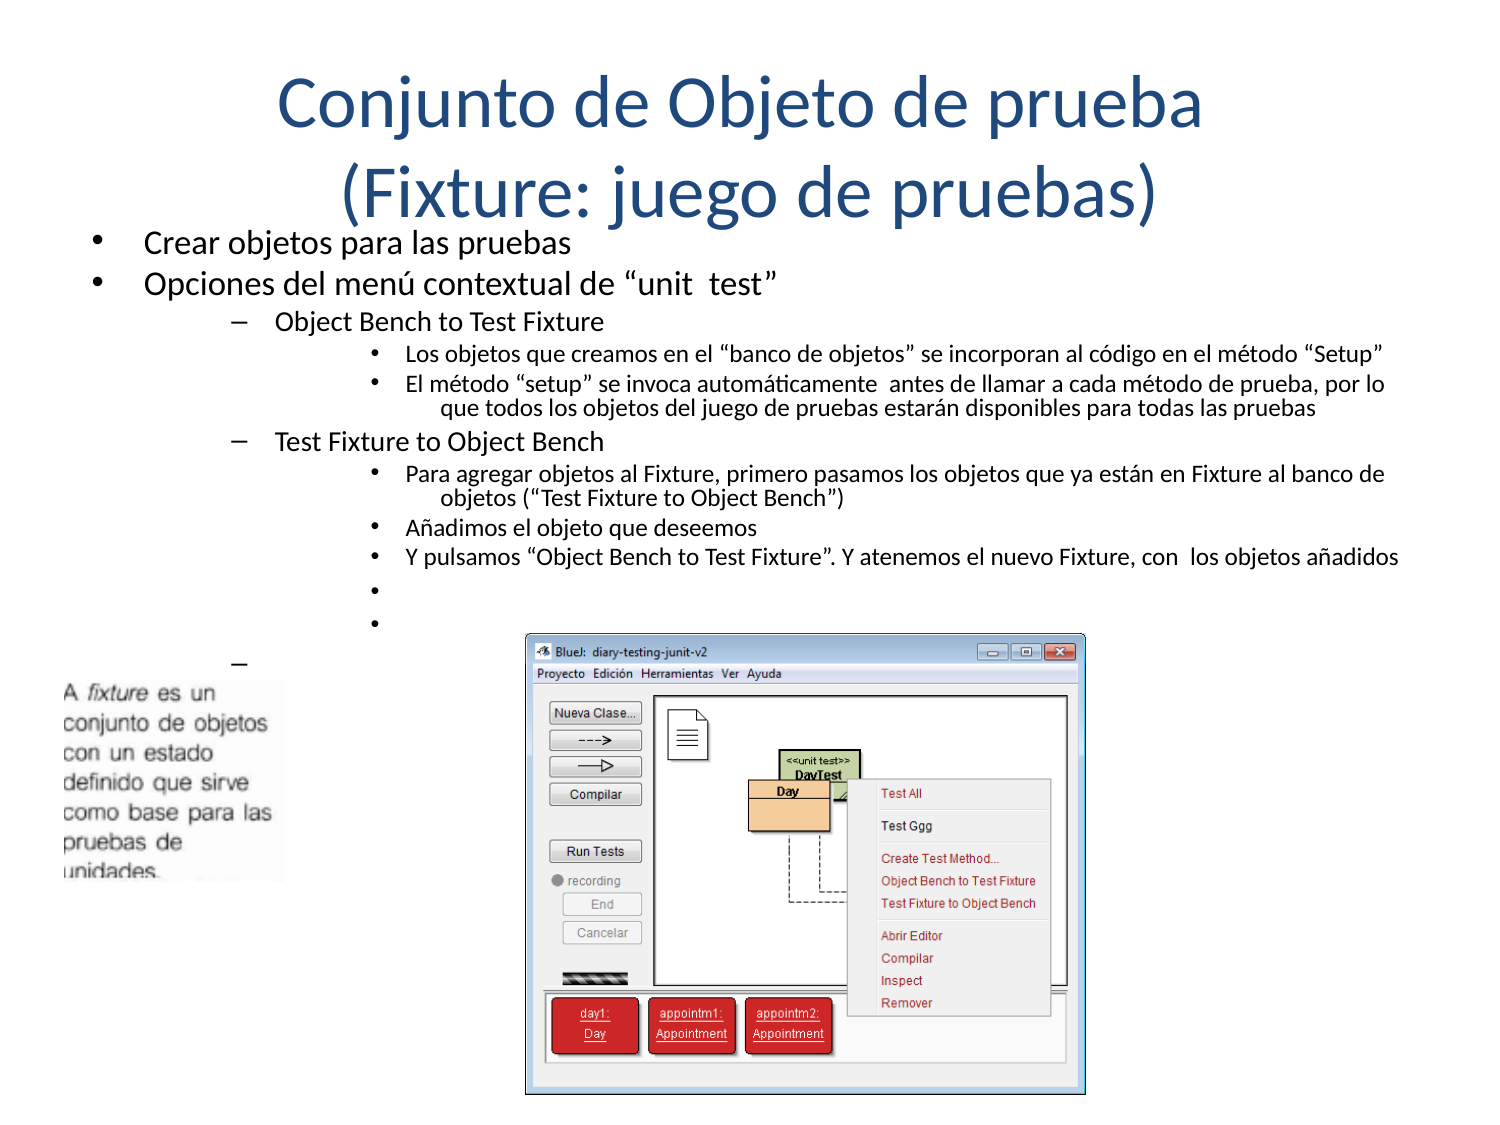

# Conjunto de Objeto de prueba (Fixture: juego de pruebas)
Crear objetos para las pruebas
Opciones del menú contextual de “unit test”
Object Bench to Test Fixture
Los objetos que creamos en el “banco de objetos” se incorporan al código en el método “Setup”
El método “setup” se invoca automáticamente antes de llamar a cada método de prueba, por lo que todos los objetos del juego de pruebas estarán disponibles para todas las pruebas
Test Fixture to Object Bench
Para agregar objetos al Fixture, primero pasamos los objetos que ya están en Fixture al banco de objetos (“Test Fixture to Object Bench”)
Añadimos el objeto que deseemos
Y pulsamos “Object Bench to Test Fixture”. Y atenemos el nuevo Fixture, con los objetos añadidos